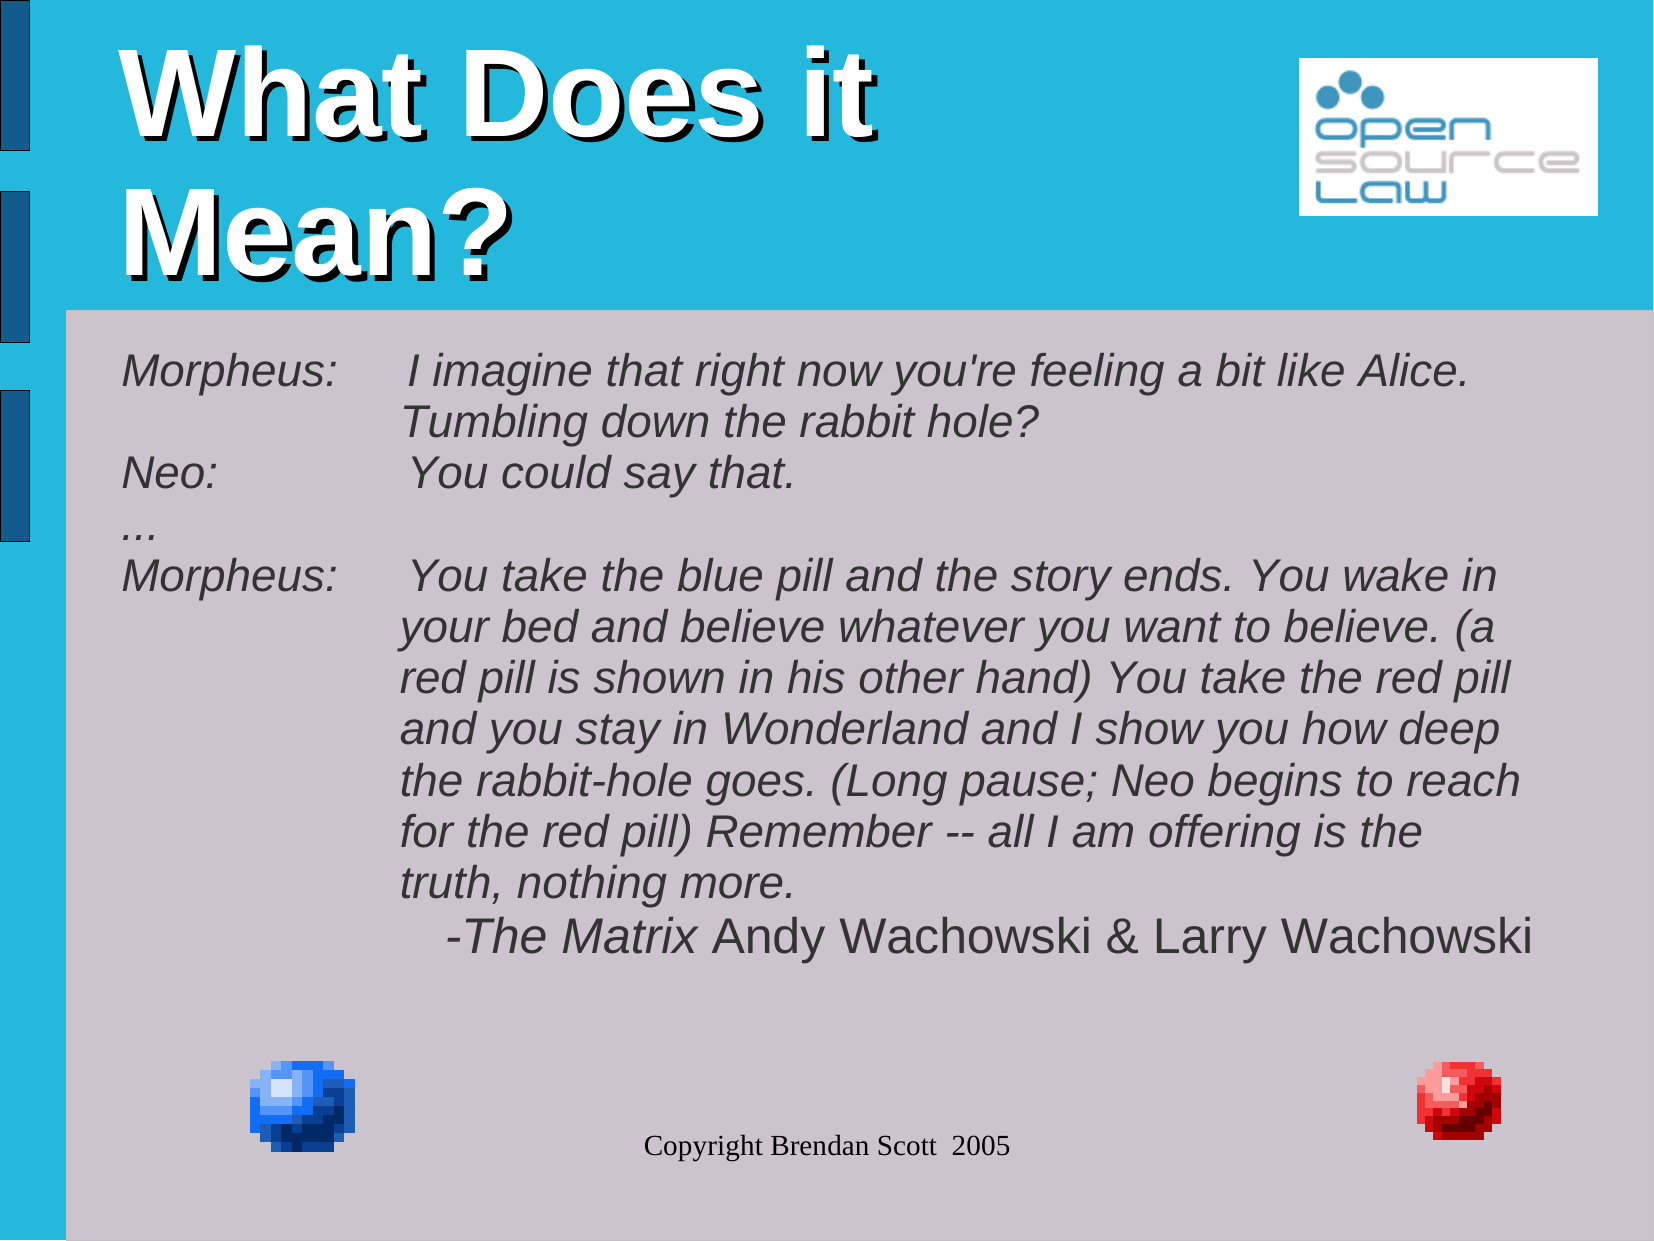

What Does it Mean?
# Morpheus: 	I imagine that right now you're feeling a bit like Alice. Tumbling down the rabbit hole?
Neo: 	You could say that.
...
Morpheus: 	You take the blue pill and the story ends. You wake in your bed and believe whatever you want to believe. (a red pill is shown in his other hand) You take the red pill and you stay in Wonderland and I show you how deep the rabbit-hole goes. (Long pause; Neo begins to reach for the red pill) Remember -- all I am offering is the truth, nothing more.
-The Matrix Andy Wachowski & Larry Wachowski